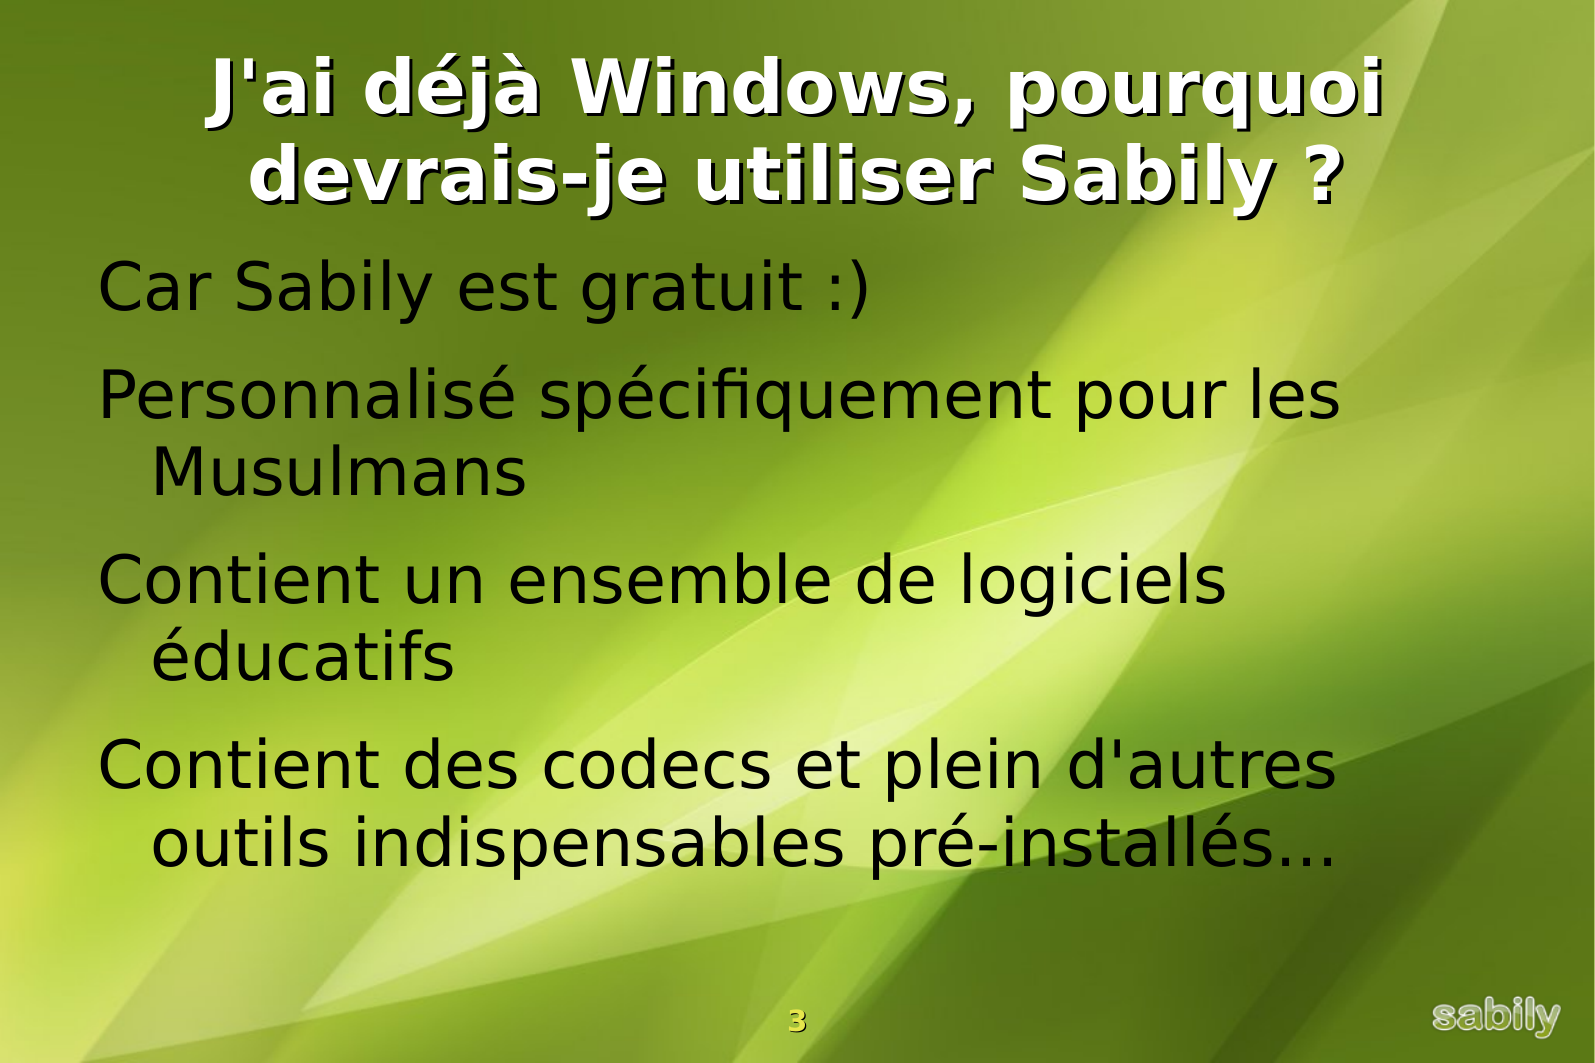

# J'ai déjà Windows, pourquoi devrais-je utiliser Sabily ?
Car Sabily est gratuit :)
Personnalisé spécifiquement pour les Musulmans
Contient un ensemble de logiciels éducatifs
Contient des codecs et plein d'autres outils indispensables pré-installés...
3